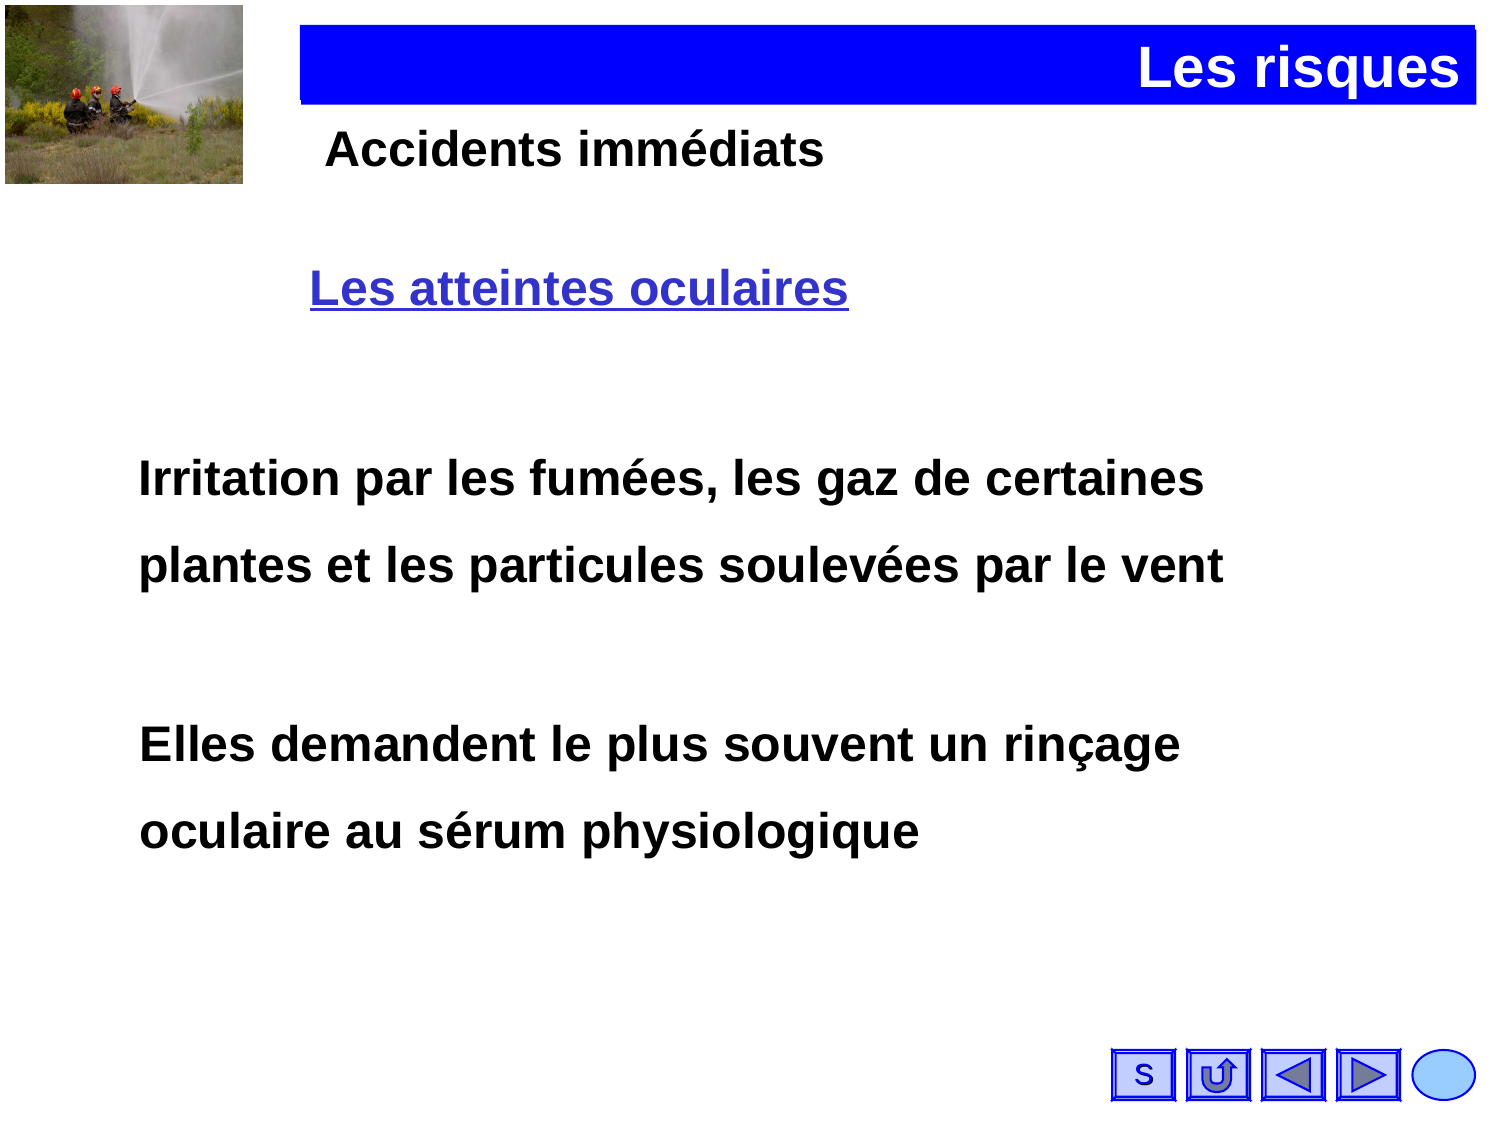

Les risques
Accidents immédiats
Les atteintes oculaires
Irritation par les fumées, les gaz de certaines
plantes et les particules soulevées par le vent
Elles demandent le plus souvent un rinçage
oculaire au sérum physiologique